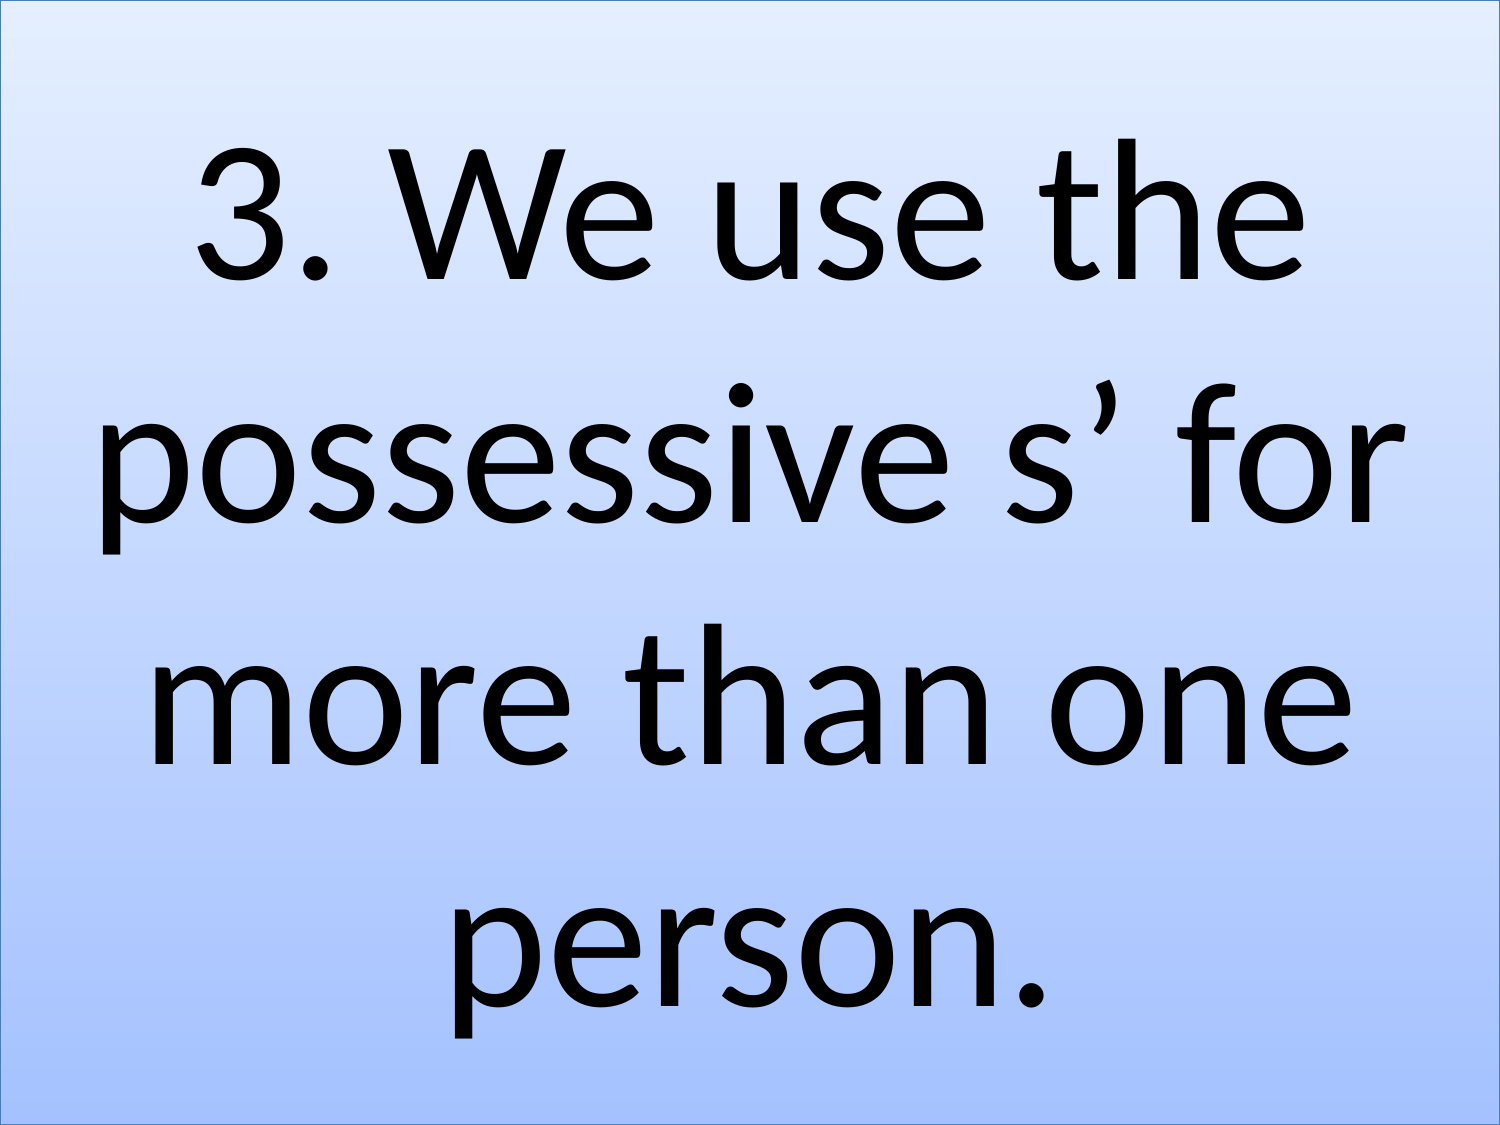

# 3. We use the possessive s’ for more than one person.